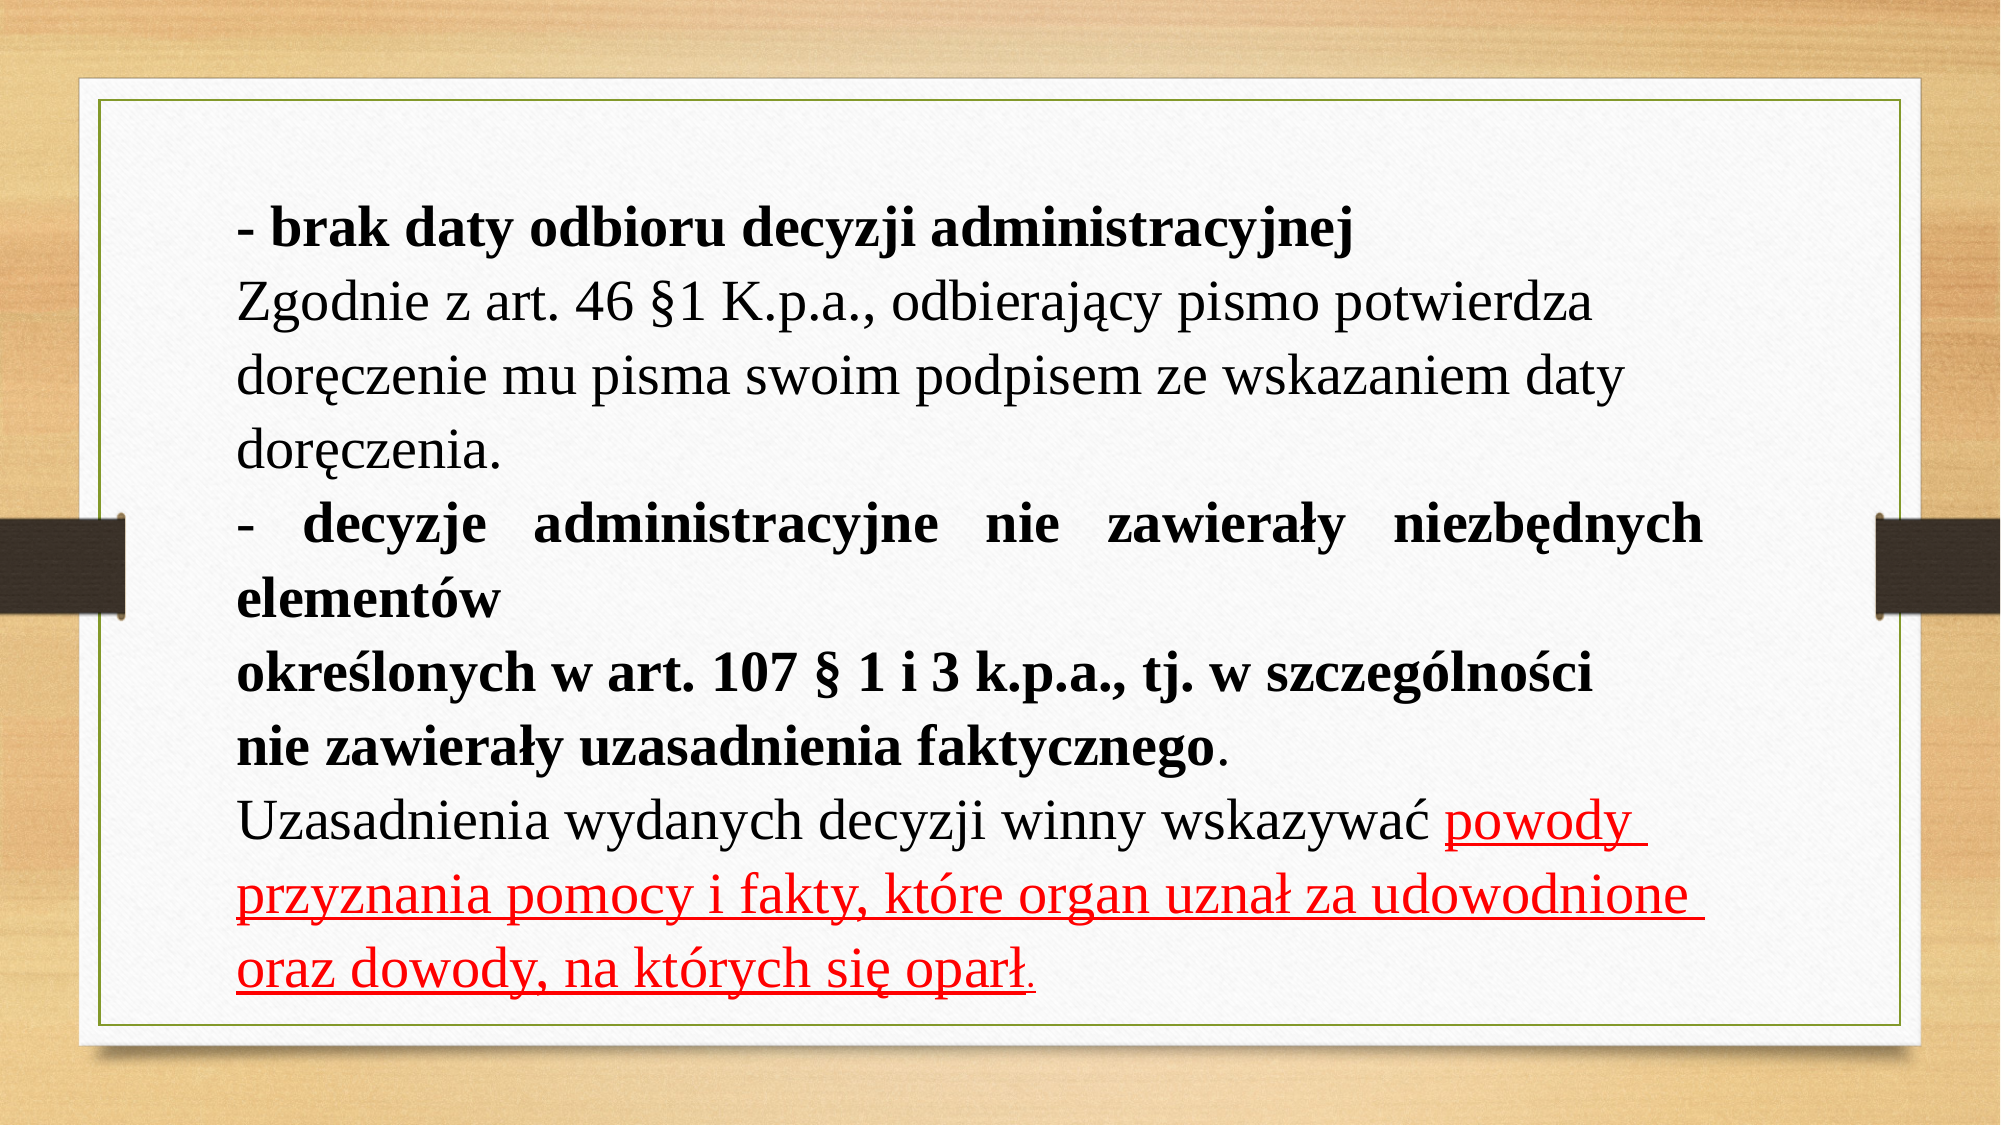

- brak daty odbioru decyzji administracyjnej
Zgodnie z art. 46 §1 K.p.a., odbierający pismo potwierdza
doręczenie mu pisma swoim podpisem ze wskazaniem daty
doręczenia.
- decyzje administracyjne nie zawierały niezbędnych elementów
określonych w art. 107 § 1 i 3 k.p.a., tj. w szczególności
nie zawierały uzasadnienia faktycznego.
Uzasadnienia wydanych decyzji winny wskazywać powody
przyznania pomocy i fakty, które organ uznał za udowodnione
oraz dowody, na których się oparł.